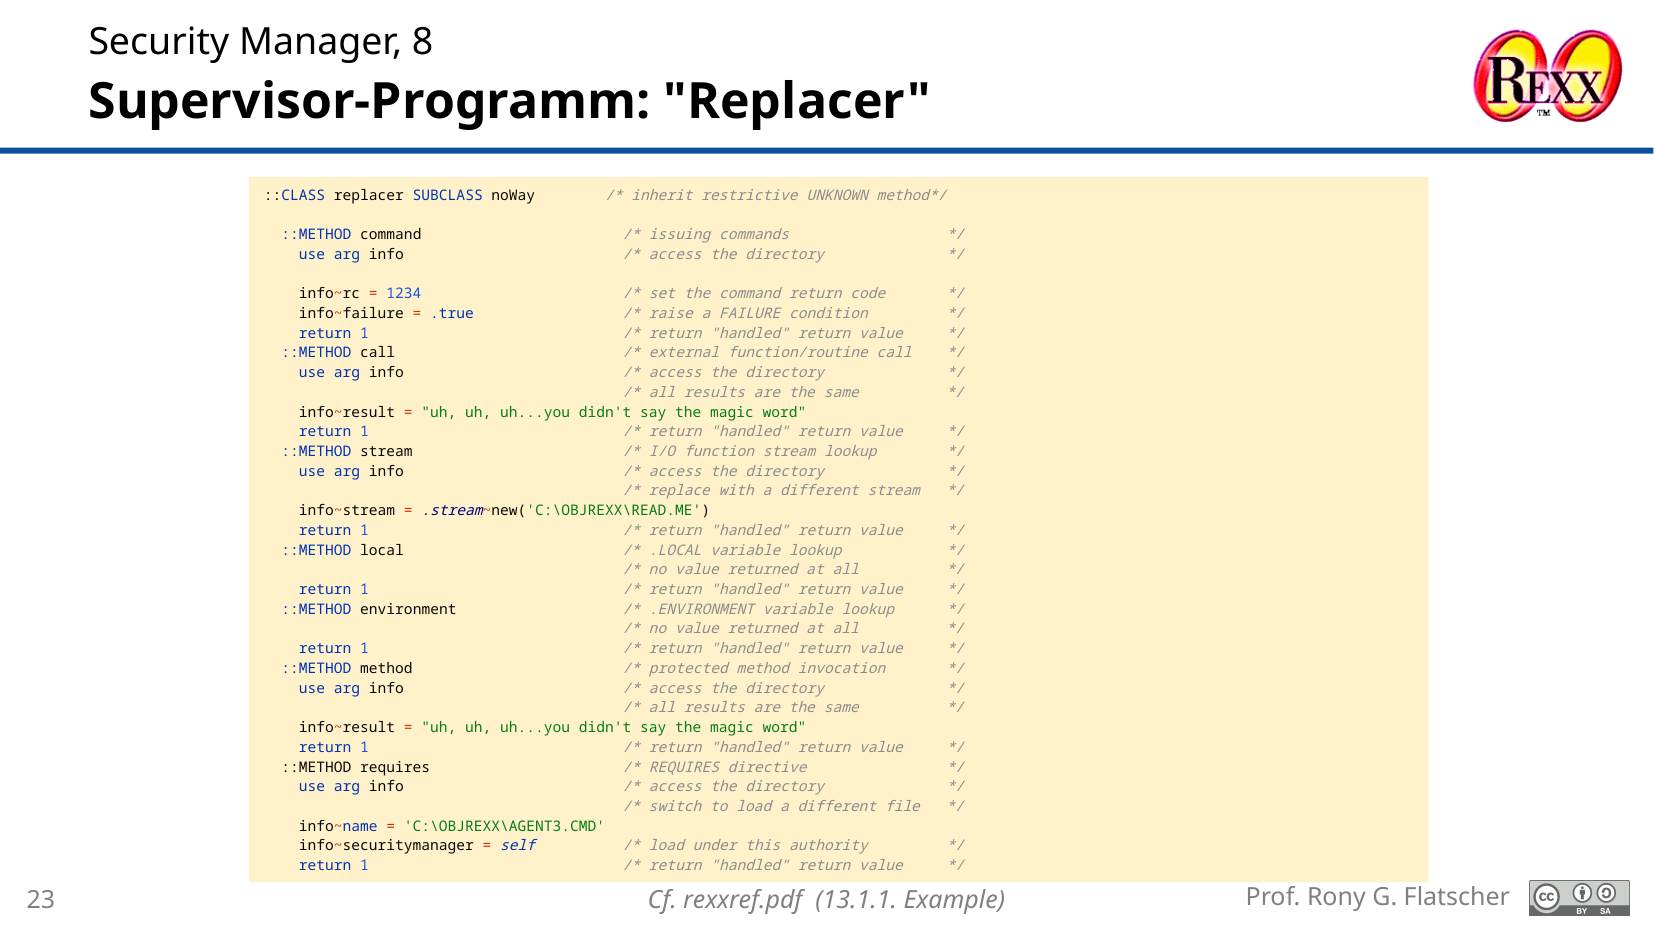

# Security Manager, 8 Supervisor-Programm: "Replacer"
::CLASS replacer SUBCLASS noWay /* inherit restrictive UNKNOWN method*/
 ::METHOD command /* issuing commands */
 use arg info /* access the directory */
 info~rc = 1234 /* set the command return code */
 info~failure = .true /* raise a FAILURE condition */
 return 1 /* return "handled" return value */
 ::METHOD call /* external function/routine call */
 use arg info /* access the directory */
 /* all results are the same */
 info~result = "uh, uh, uh...you didn't say the magic word"
 return 1 /* return "handled" return value */
 ::METHOD stream /* I/O function stream lookup */
 use arg info /* access the directory */
 /* replace with a different stream */
 info~stream = .stream~new('C:\OBJREXX\READ.ME')
 return 1 /* return "handled" return value */
 ::METHOD local /* .LOCAL variable lookup */
 /* no value returned at all */
 return 1 /* return "handled" return value */
 ::METHOD environment /* .ENVIRONMENT variable lookup */
 /* no value returned at all */
 return 1 /* return "handled" return value */
 ::METHOD method /* protected method invocation */
 use arg info /* access the directory */
 /* all results are the same */
 info~result = "uh, uh, uh...you didn't say the magic word"
 return 1 /* return "handled" return value */
 ::METHOD requires /* REQUIRES directive */
 use arg info /* access the directory */
 /* switch to load a different file */
 info~name = 'C:\OBJREXX\AGENT3.CMD'
 info~securitymanager = self /* load under this authority */
 return 1 /* return "handled" return value */
Cf. rexxref.pdf (13.1.1. Example)